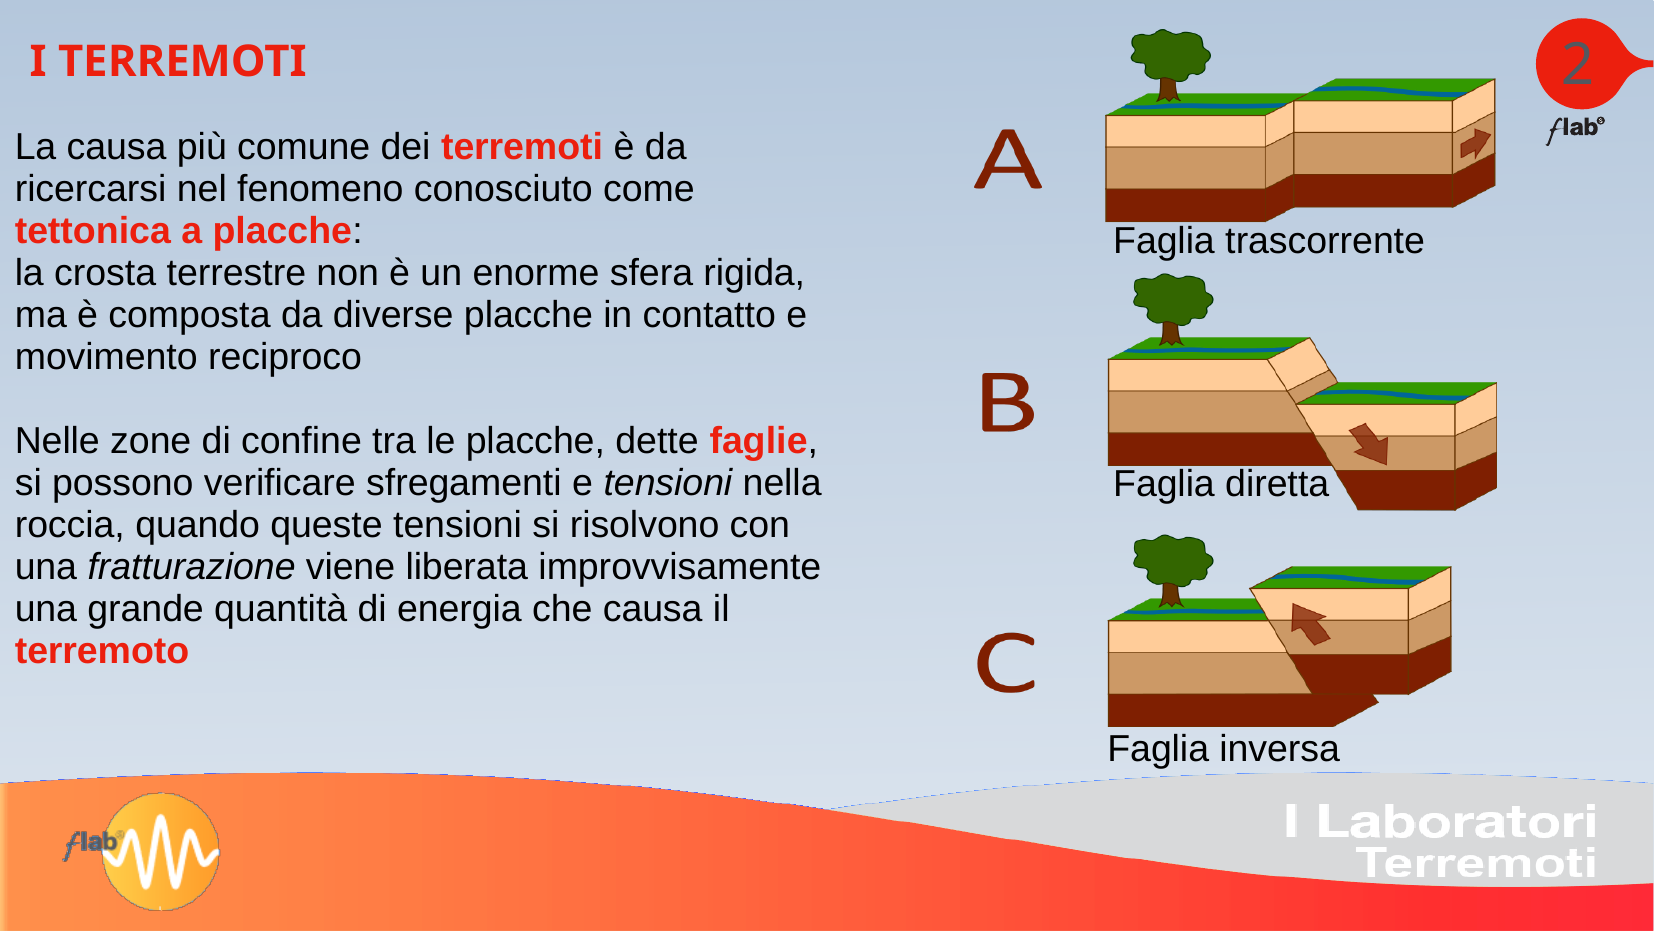

2
I TERREMOTI
La causa più comune dei terremoti è da ricercarsi nel fenomeno conosciuto come tettonica a placche:
la crosta terrestre non è un enorme sfera rigida, ma è composta da diverse placche in contatto e movimento reciproco
Nelle zone di confine tra le placche, dette faglie, si possono verificare sfregamenti e tensioni nella roccia, quando queste tensioni si risolvono con una fratturazione viene liberata improvvisamente una grande quantità di energia che causa il terremoto
Faglia trascorrente
Faglia diretta
Faglia inversa